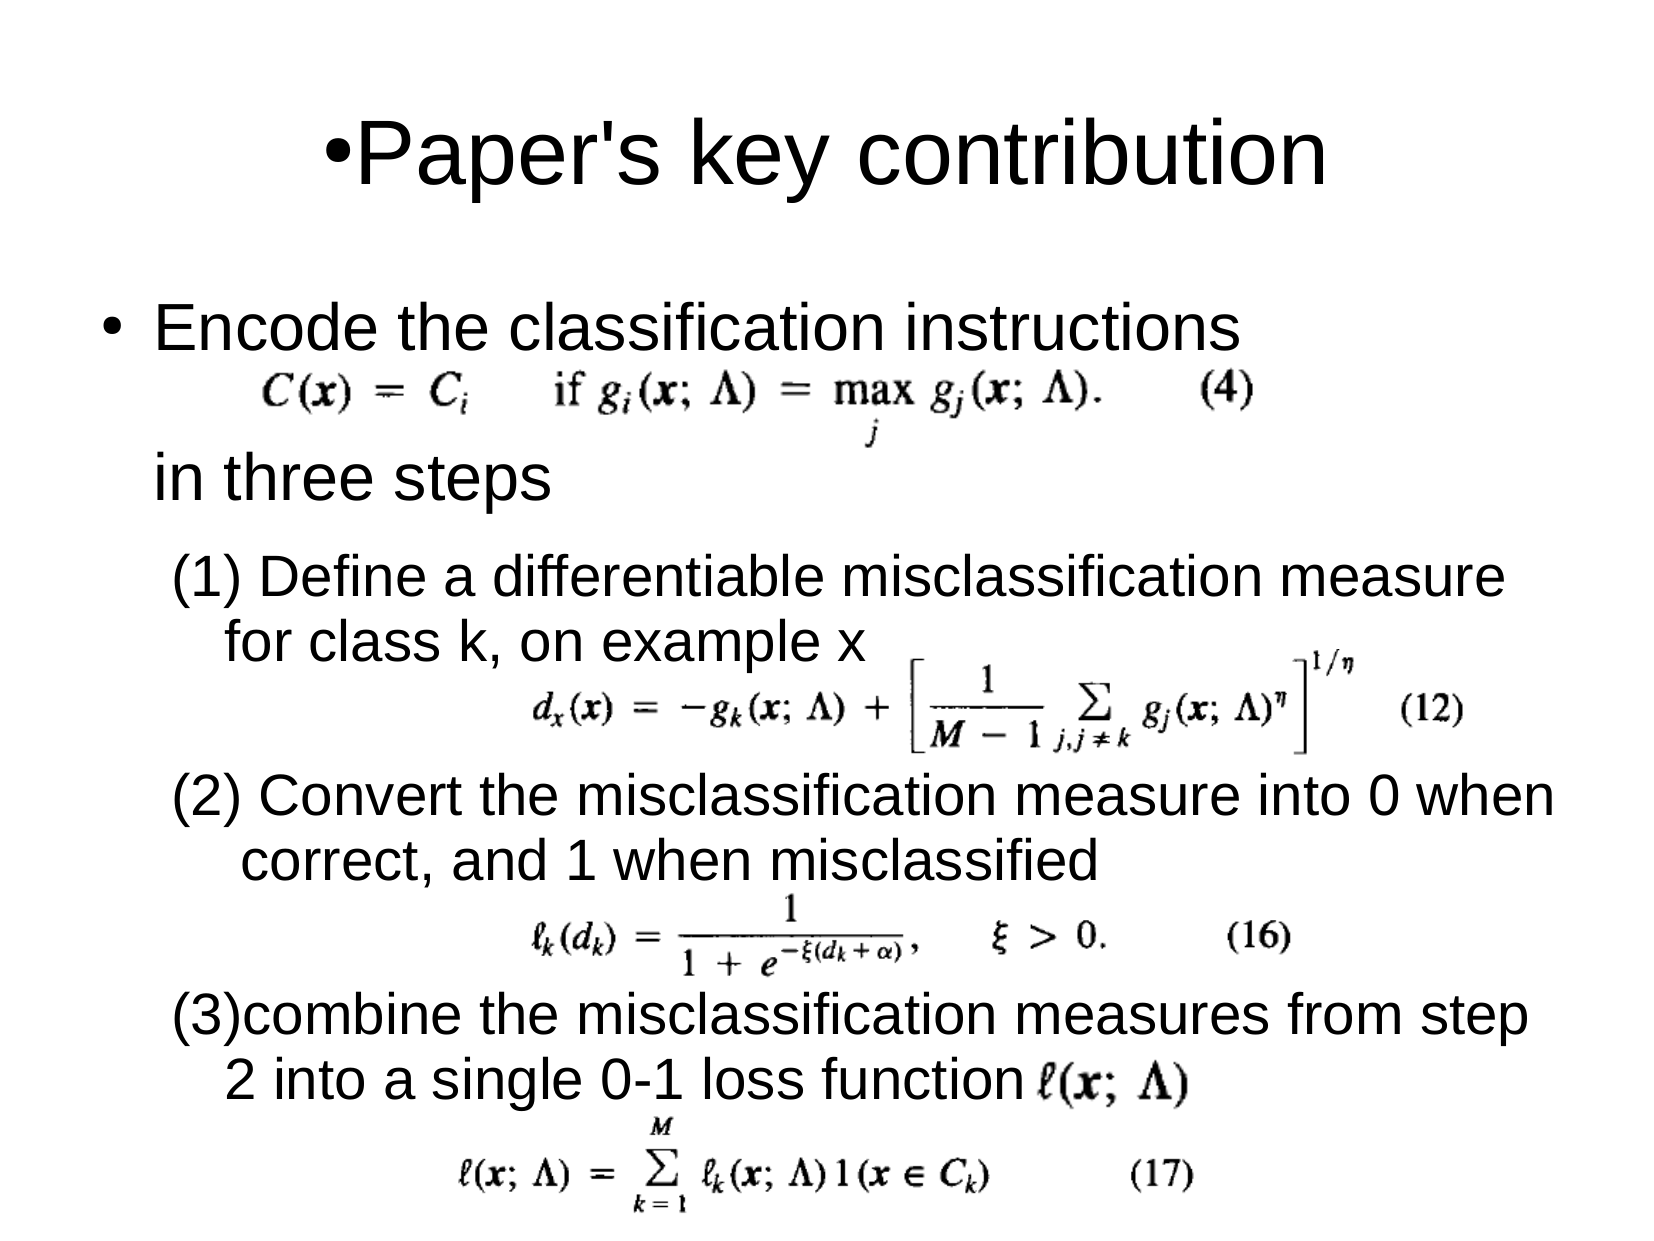

# Paper's key contribution
Encode the classification instructions
in three steps
 Define a differentiable misclassification measure for class k, on example x
 Convert the misclassification measure into 0 when correct, and 1 when misclassified
combine the misclassification measures from step 2 into a single 0-1 loss function